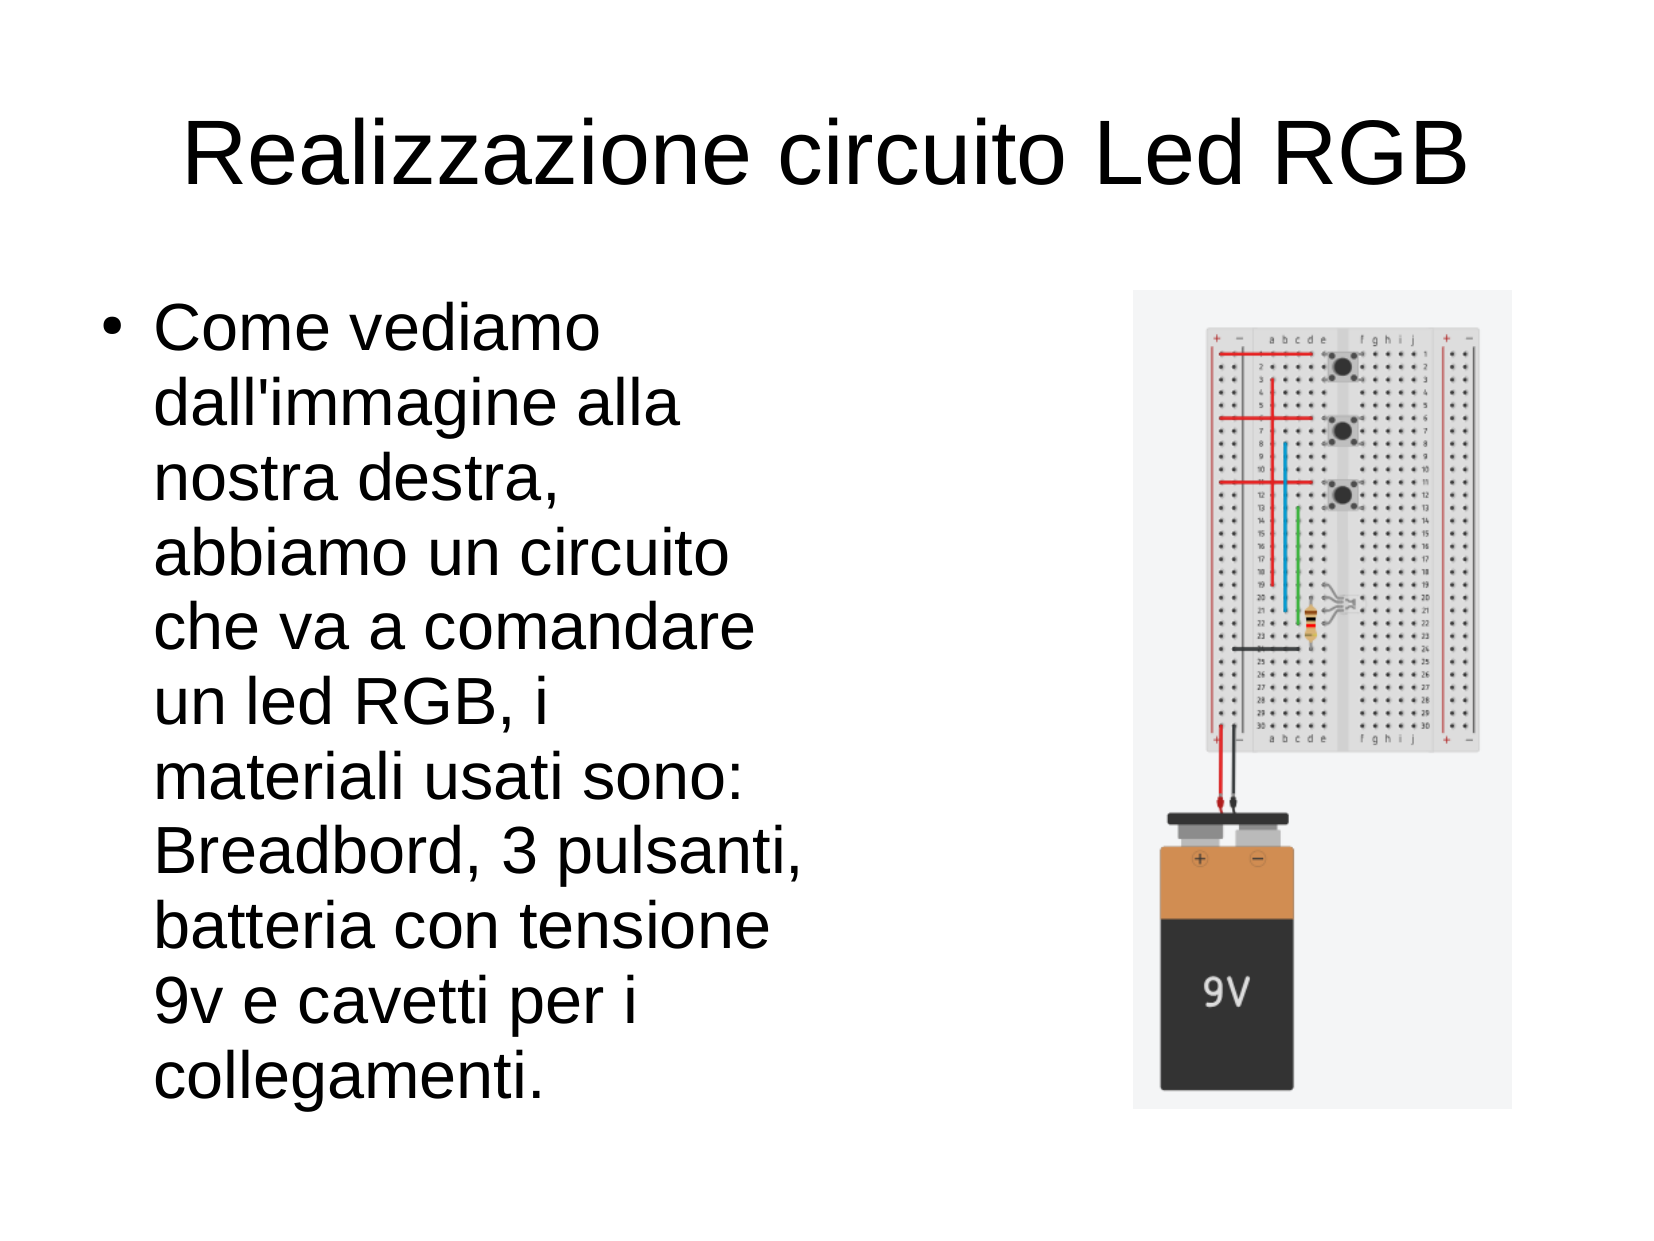

# Realizzazione circuito Led RGB
Come vediamo dall'immagine alla nostra destra, abbiamo un circuito che va a comandare un led RGB, i materiali usati sono: Breadbord, 3 pulsanti, batteria con tensione 9v e cavetti per i collegamenti.